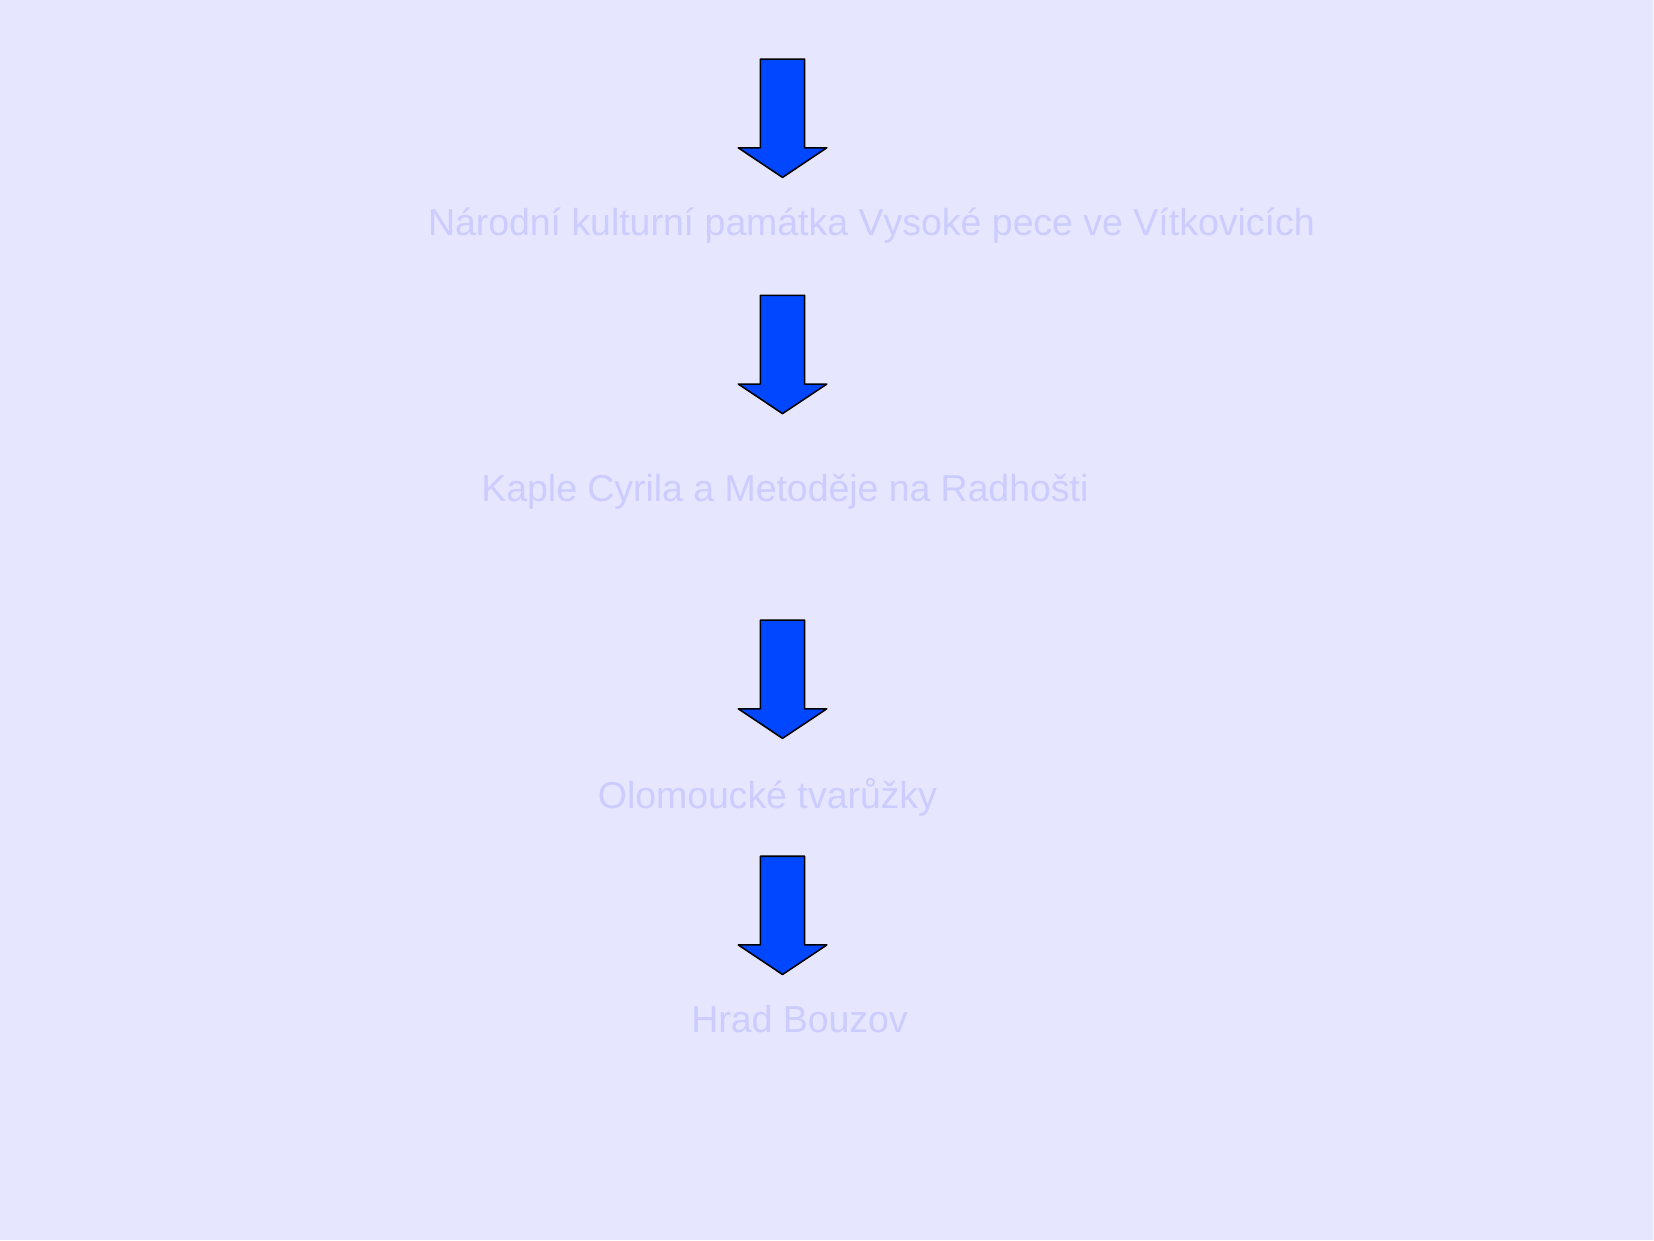

Národní kulturní památka Vysoké pece ve Vítkovicích
Kaple Cyrila a Metoděje na Radhošti
Olomoucké tvarůžky
Hrad Bouzov